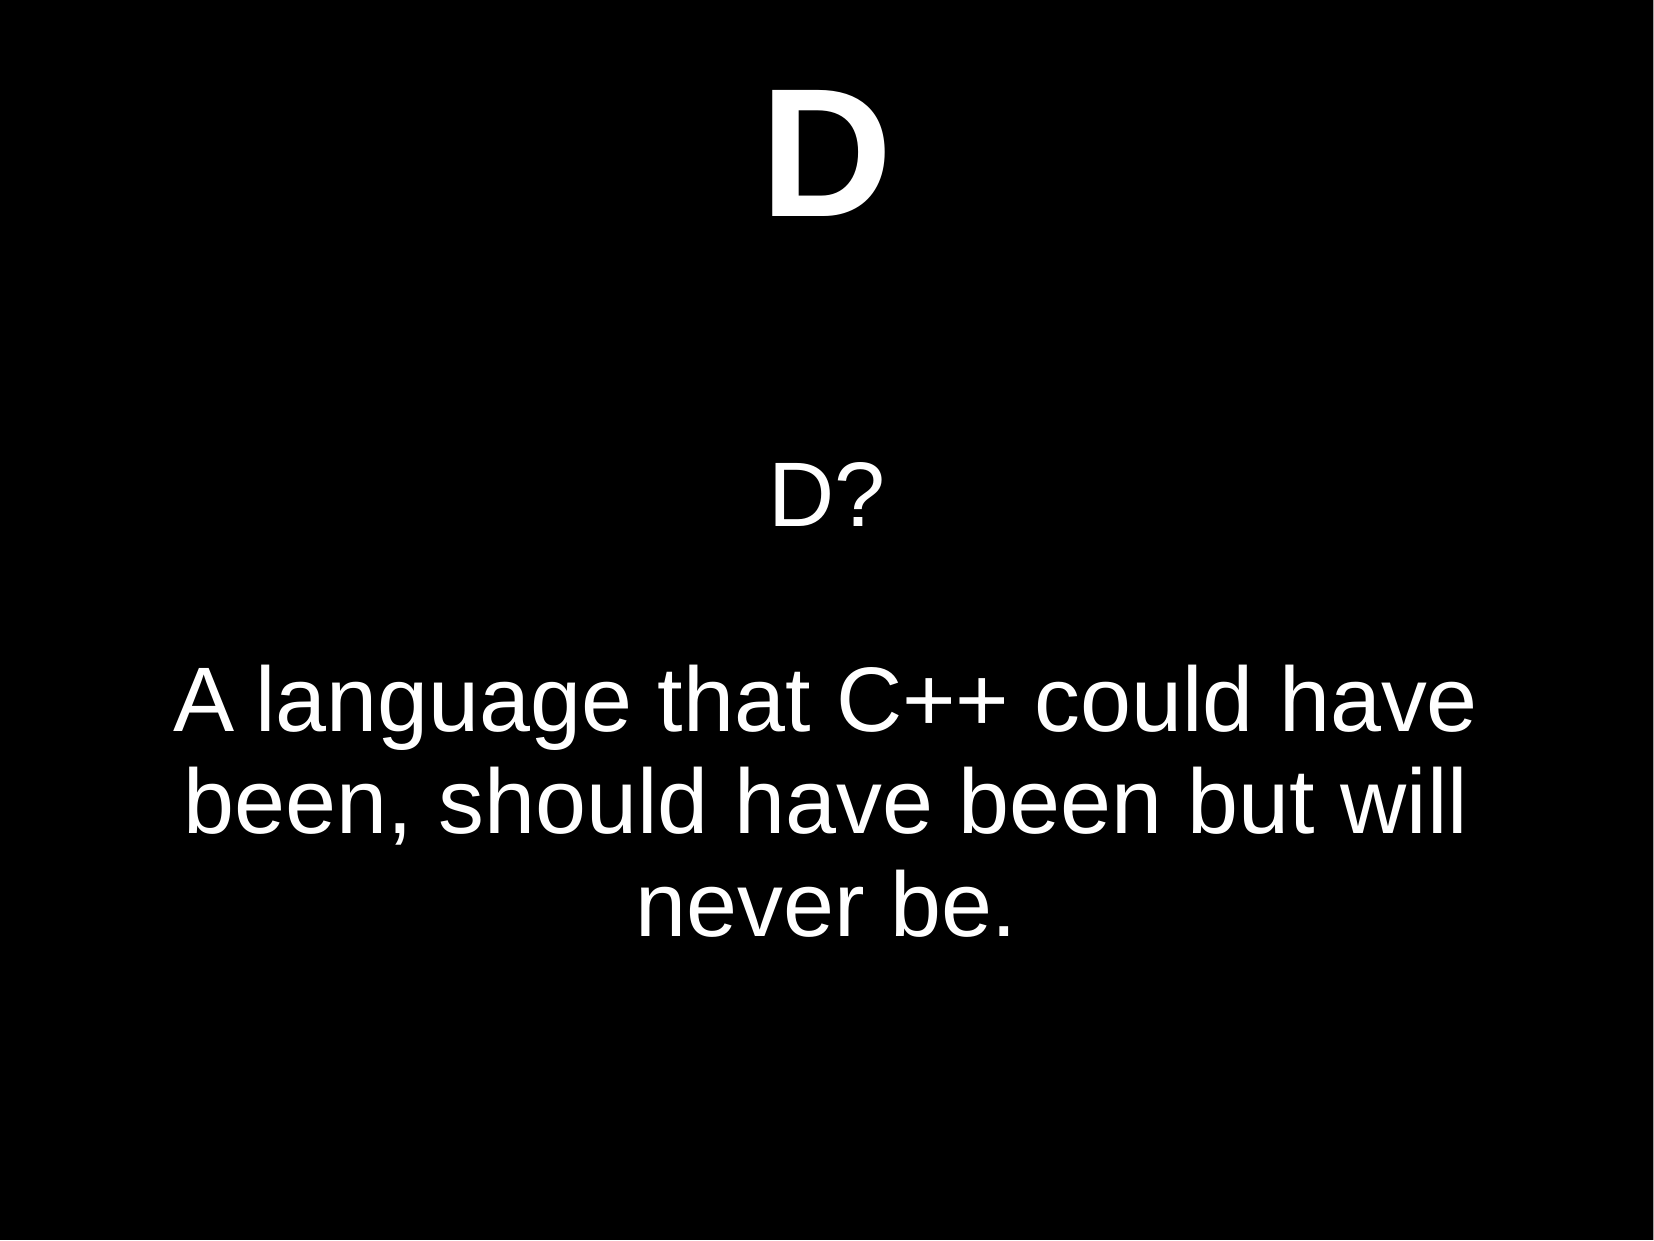

# D
D?
A language that C++ could have been, should have been but will never be.